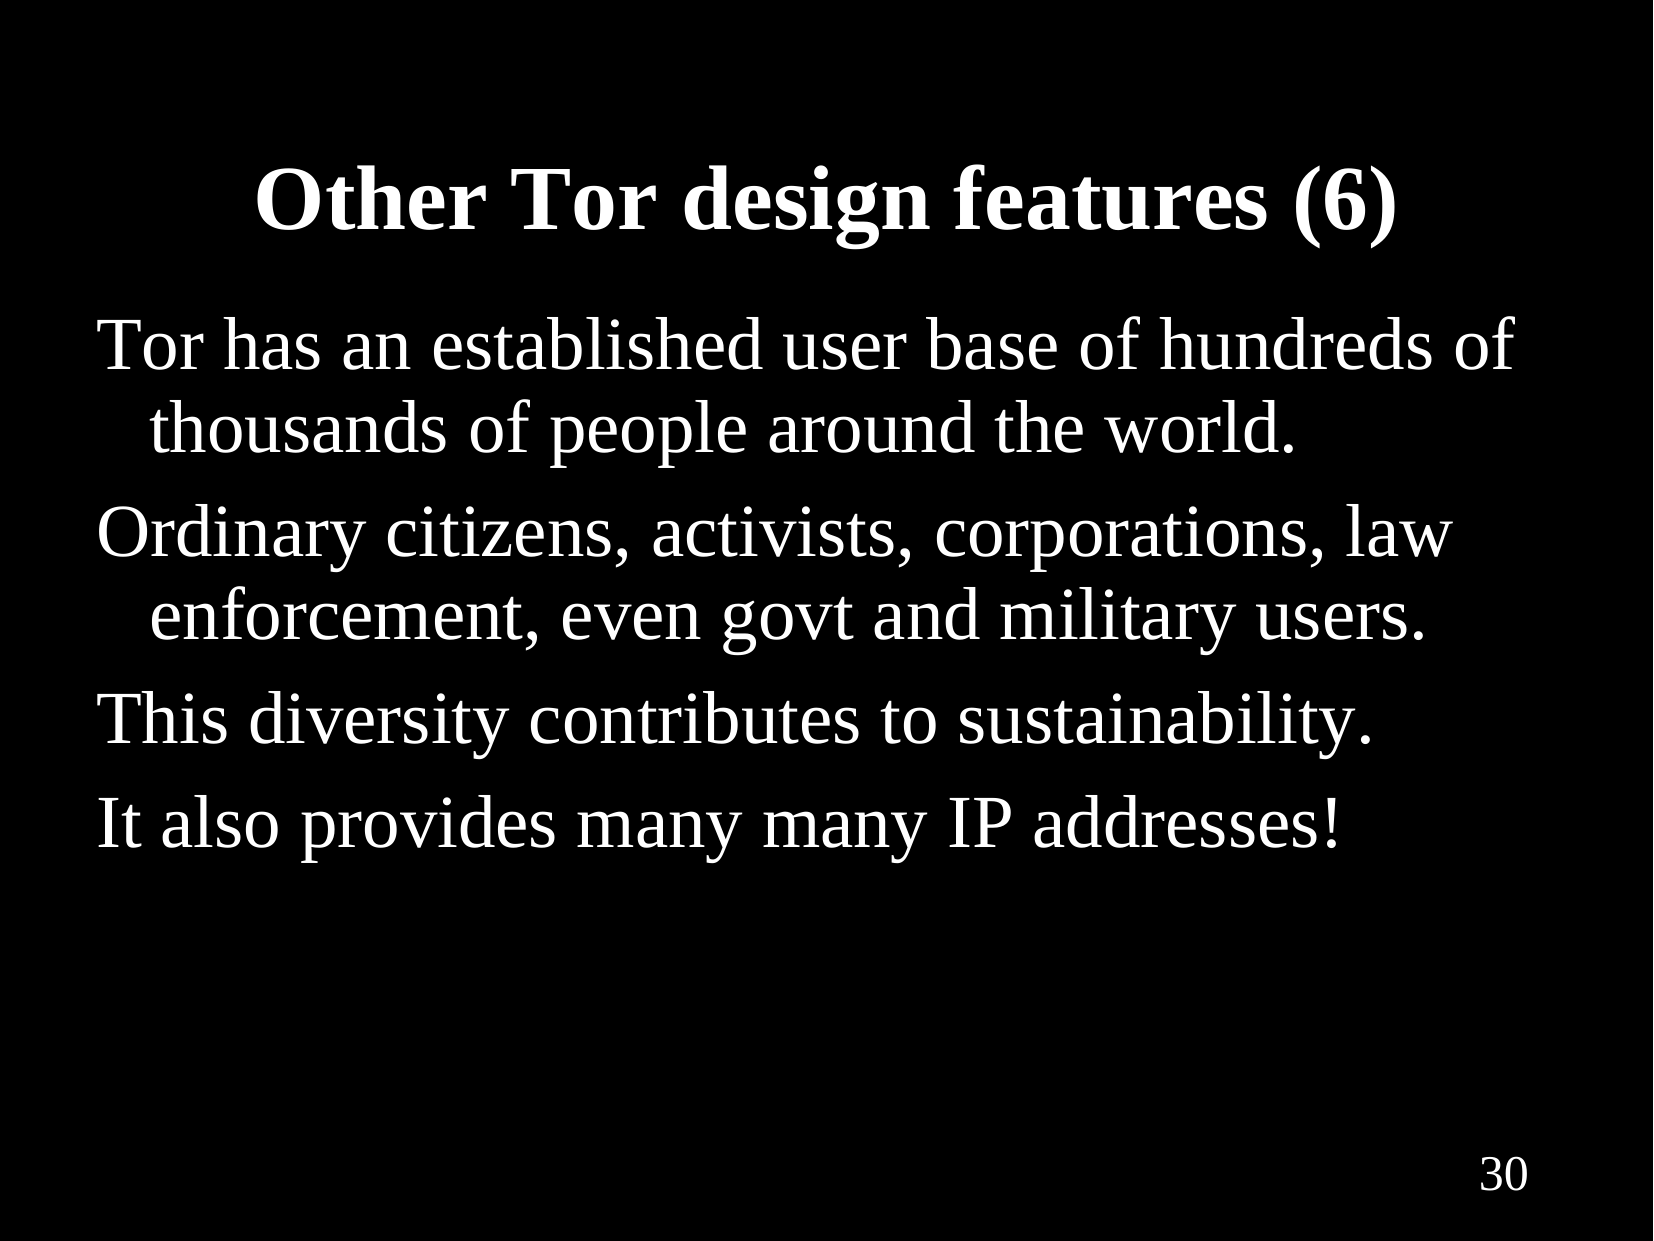

# Other Tor design features (6)
Tor has an established user base of hundreds of thousands of people around the world.
Ordinary citizens, activists, corporations, law enforcement, even govt and military users.
This diversity contributes to sustainability.
It also provides many many IP addresses!